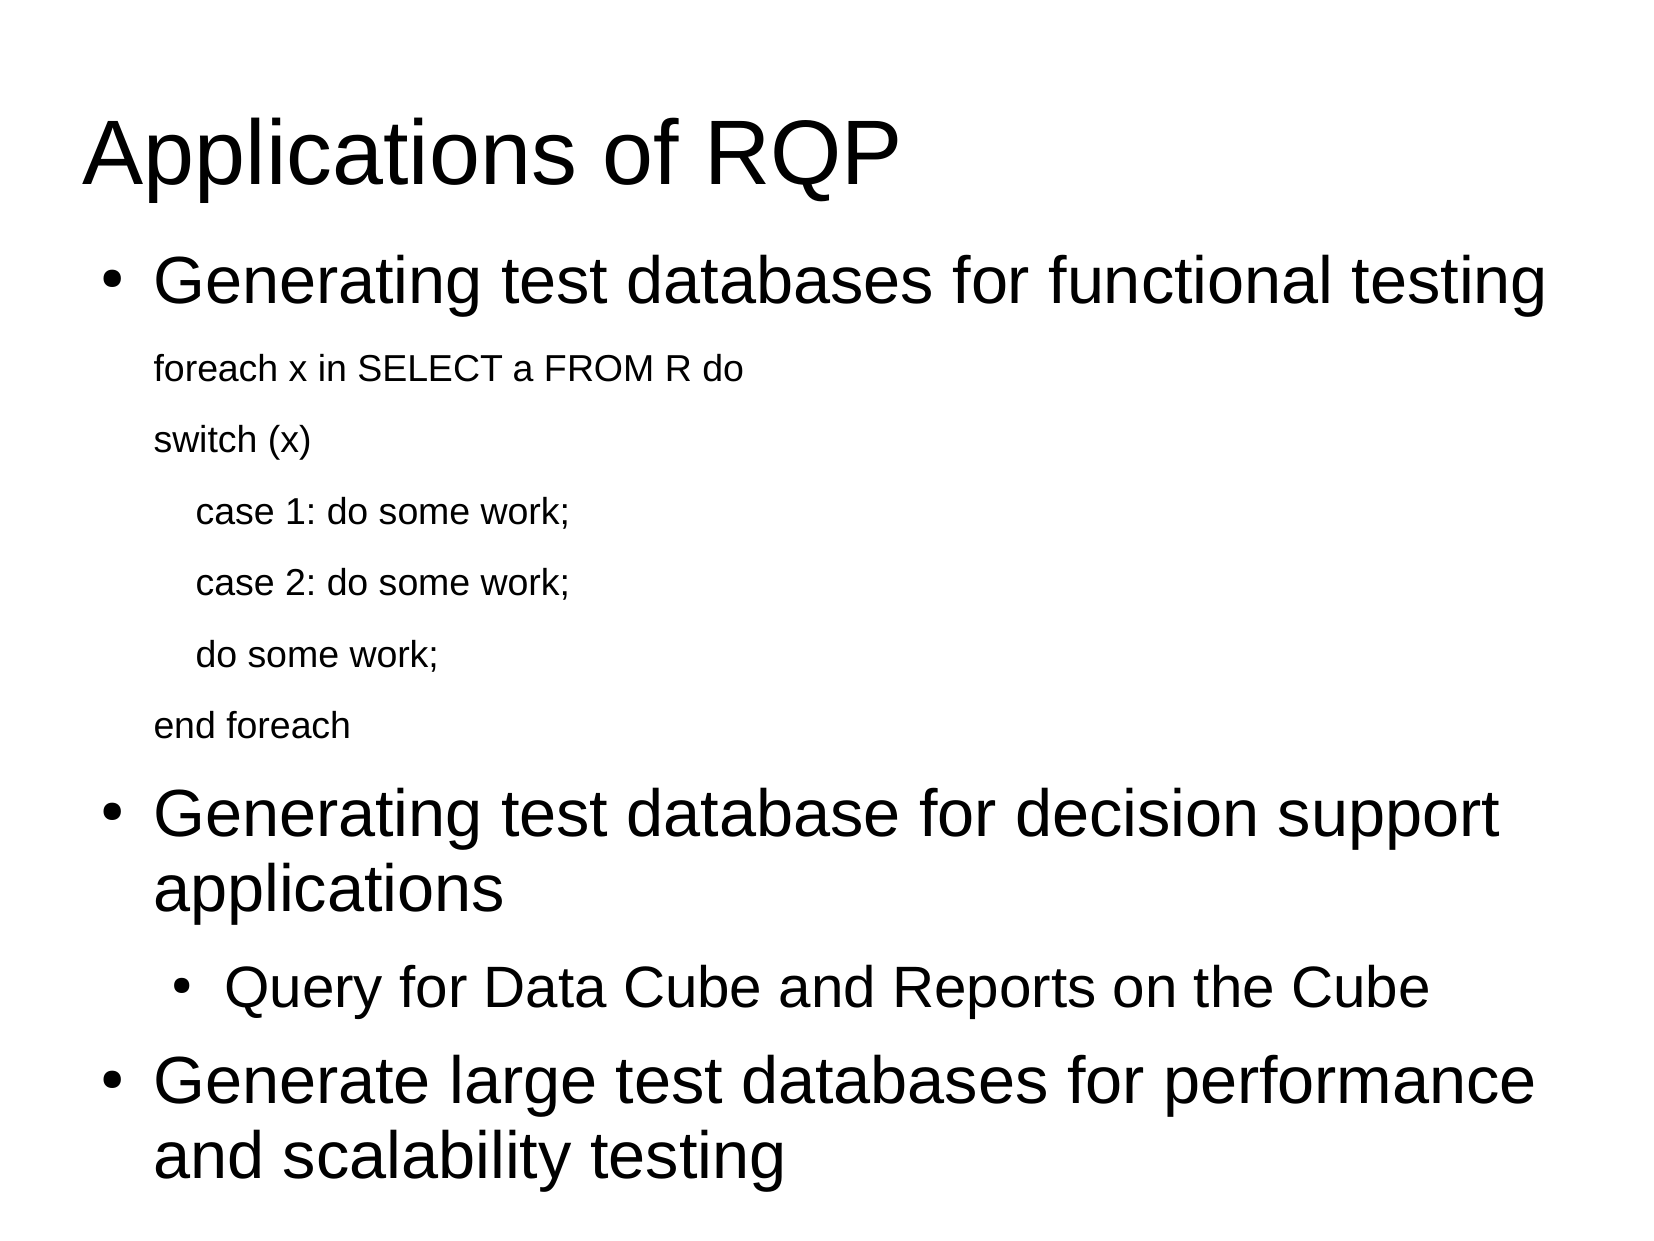

# Applications of RQP
Generating test databases for functional testing
foreach x in SELECT a FROM R do
switch (x)
 case 1: do some work;
 case 2: do some work;
 do some work;
end foreach
Generating test database for decision support applications
Query for Data Cube and Reports on the Cube
Generate large test databases for performance and scalability testing